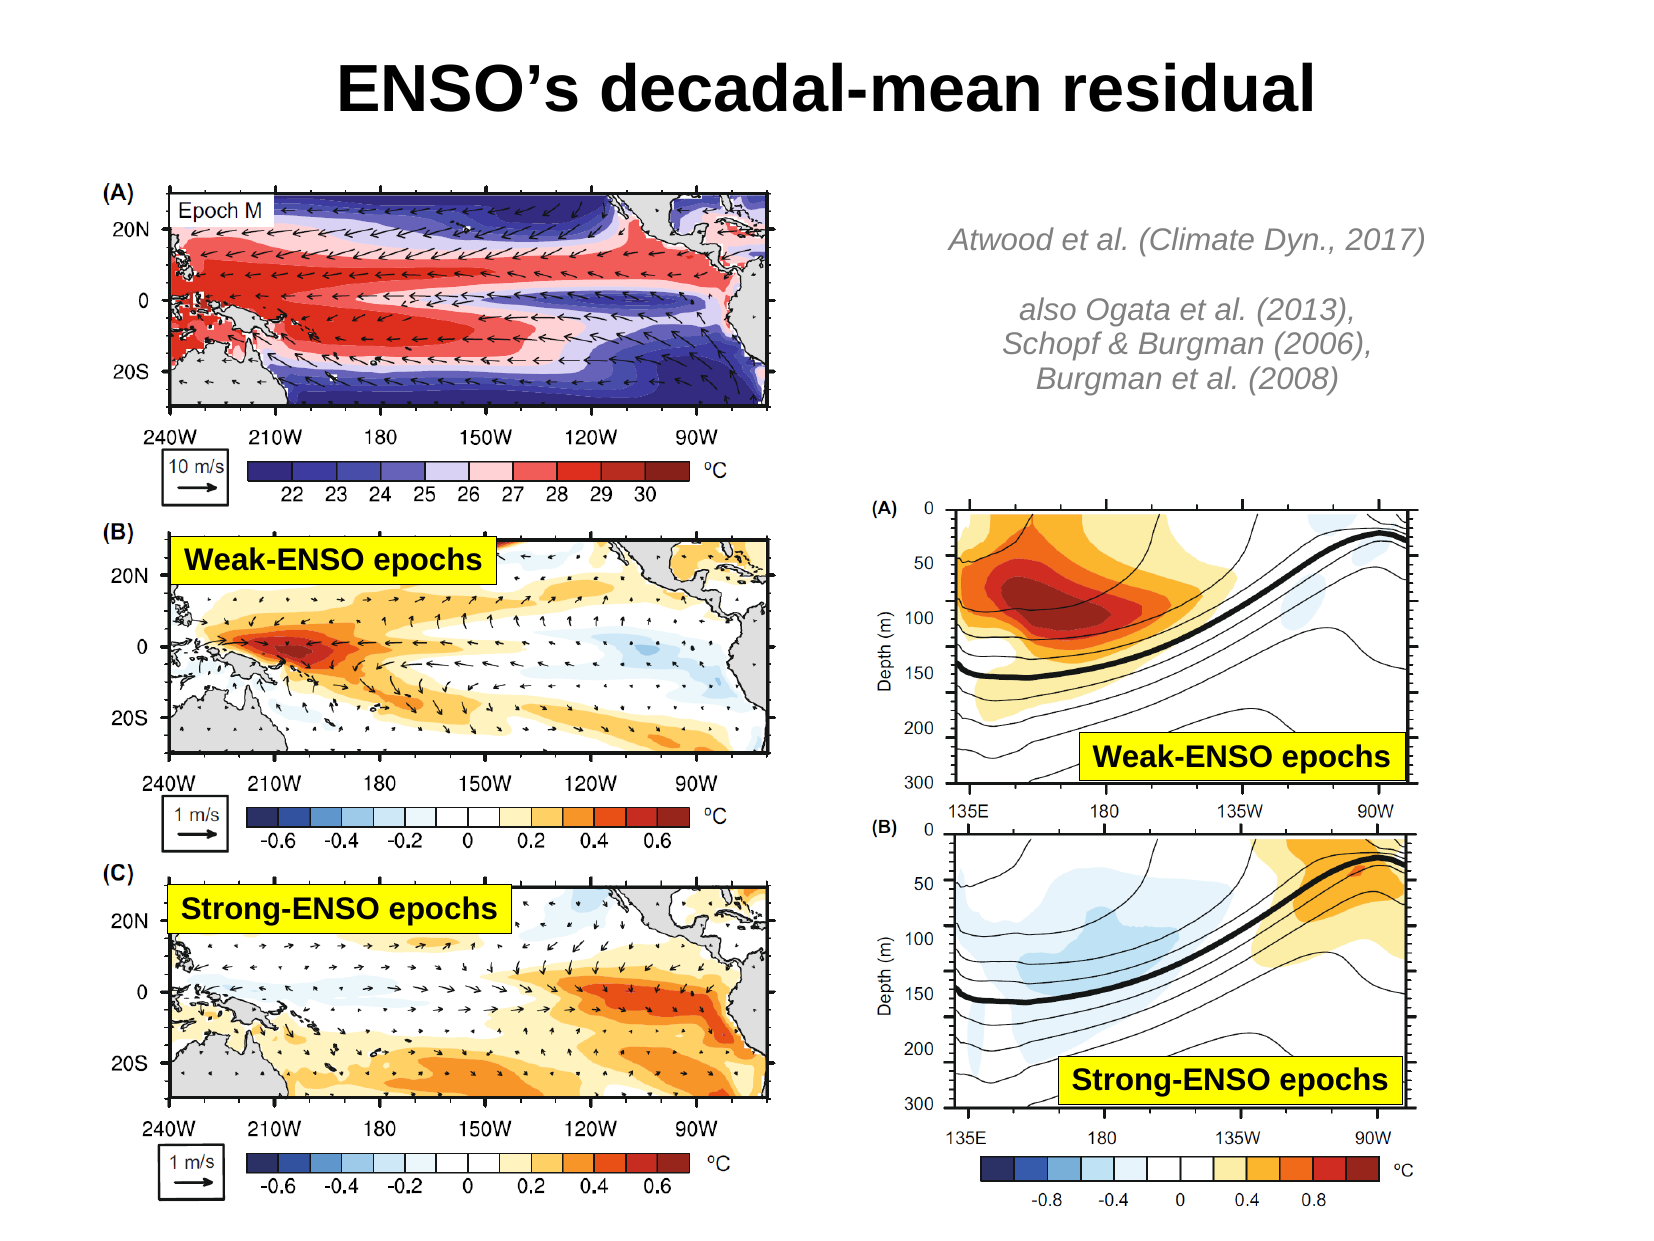

ENSO’s decadal-mean residual
Atwood et al. (Climate Dyn., 2017)
also Ogata et al. (2013),
Schopf & Burgman (2006),
Burgman et al. (2008)
Weak-ENSO epochs
Weak-ENSO epochs
Strong-ENSO epochs
Strong-ENSO epochs